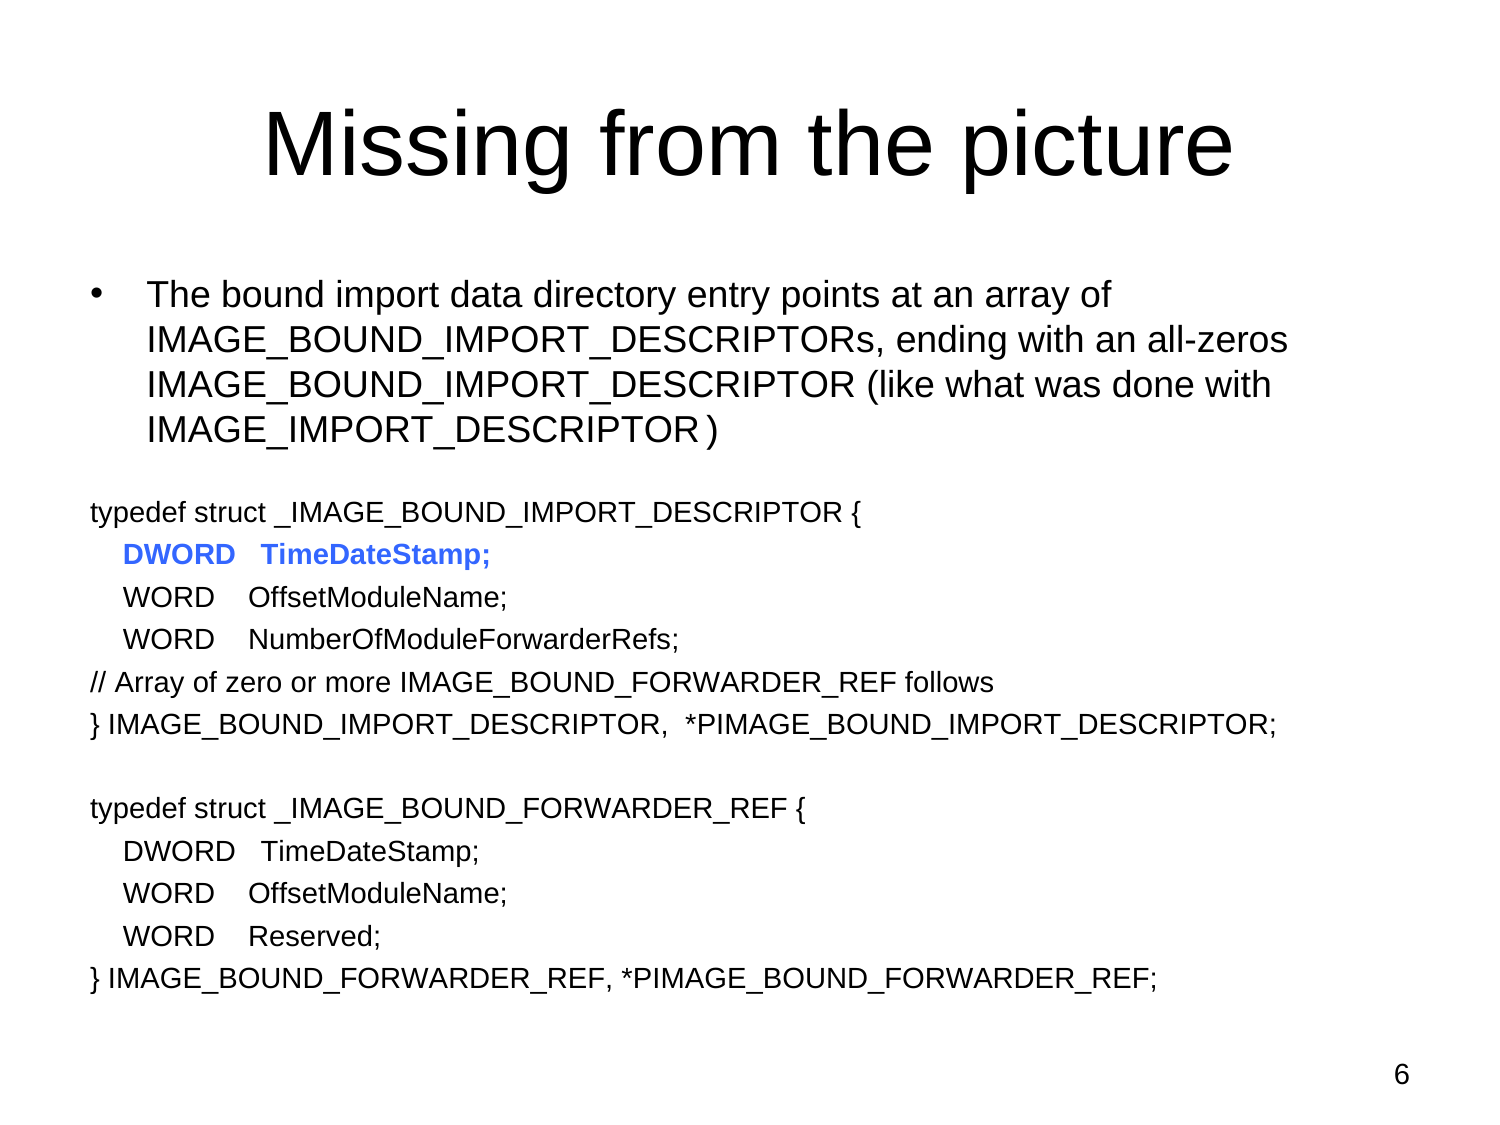

# Missing from the picture
The bound import data directory entry points at an array of IMAGE_BOUND_IMPORT_DESCRIPTORs, ending with an all-zeros IMAGE_BOUND_IMPORT_DESCRIPTOR (like what was done with IMAGE_IMPORT_DESCRIPTOR)
typedef struct _IMAGE_BOUND_IMPORT_DESCRIPTOR {
 DWORD TimeDateStamp;
 WORD OffsetModuleName;
 WORD NumberOfModuleForwarderRefs;
// Array of zero or more IMAGE_BOUND_FORWARDER_REF follows
} IMAGE_BOUND_IMPORT_DESCRIPTOR, *PIMAGE_BOUND_IMPORT_DESCRIPTOR;
typedef struct _IMAGE_BOUND_FORWARDER_REF {
 DWORD TimeDateStamp;
 WORD OffsetModuleName;
 WORD Reserved;
} IMAGE_BOUND_FORWARDER_REF, *PIMAGE_BOUND_FORWARDER_REF;